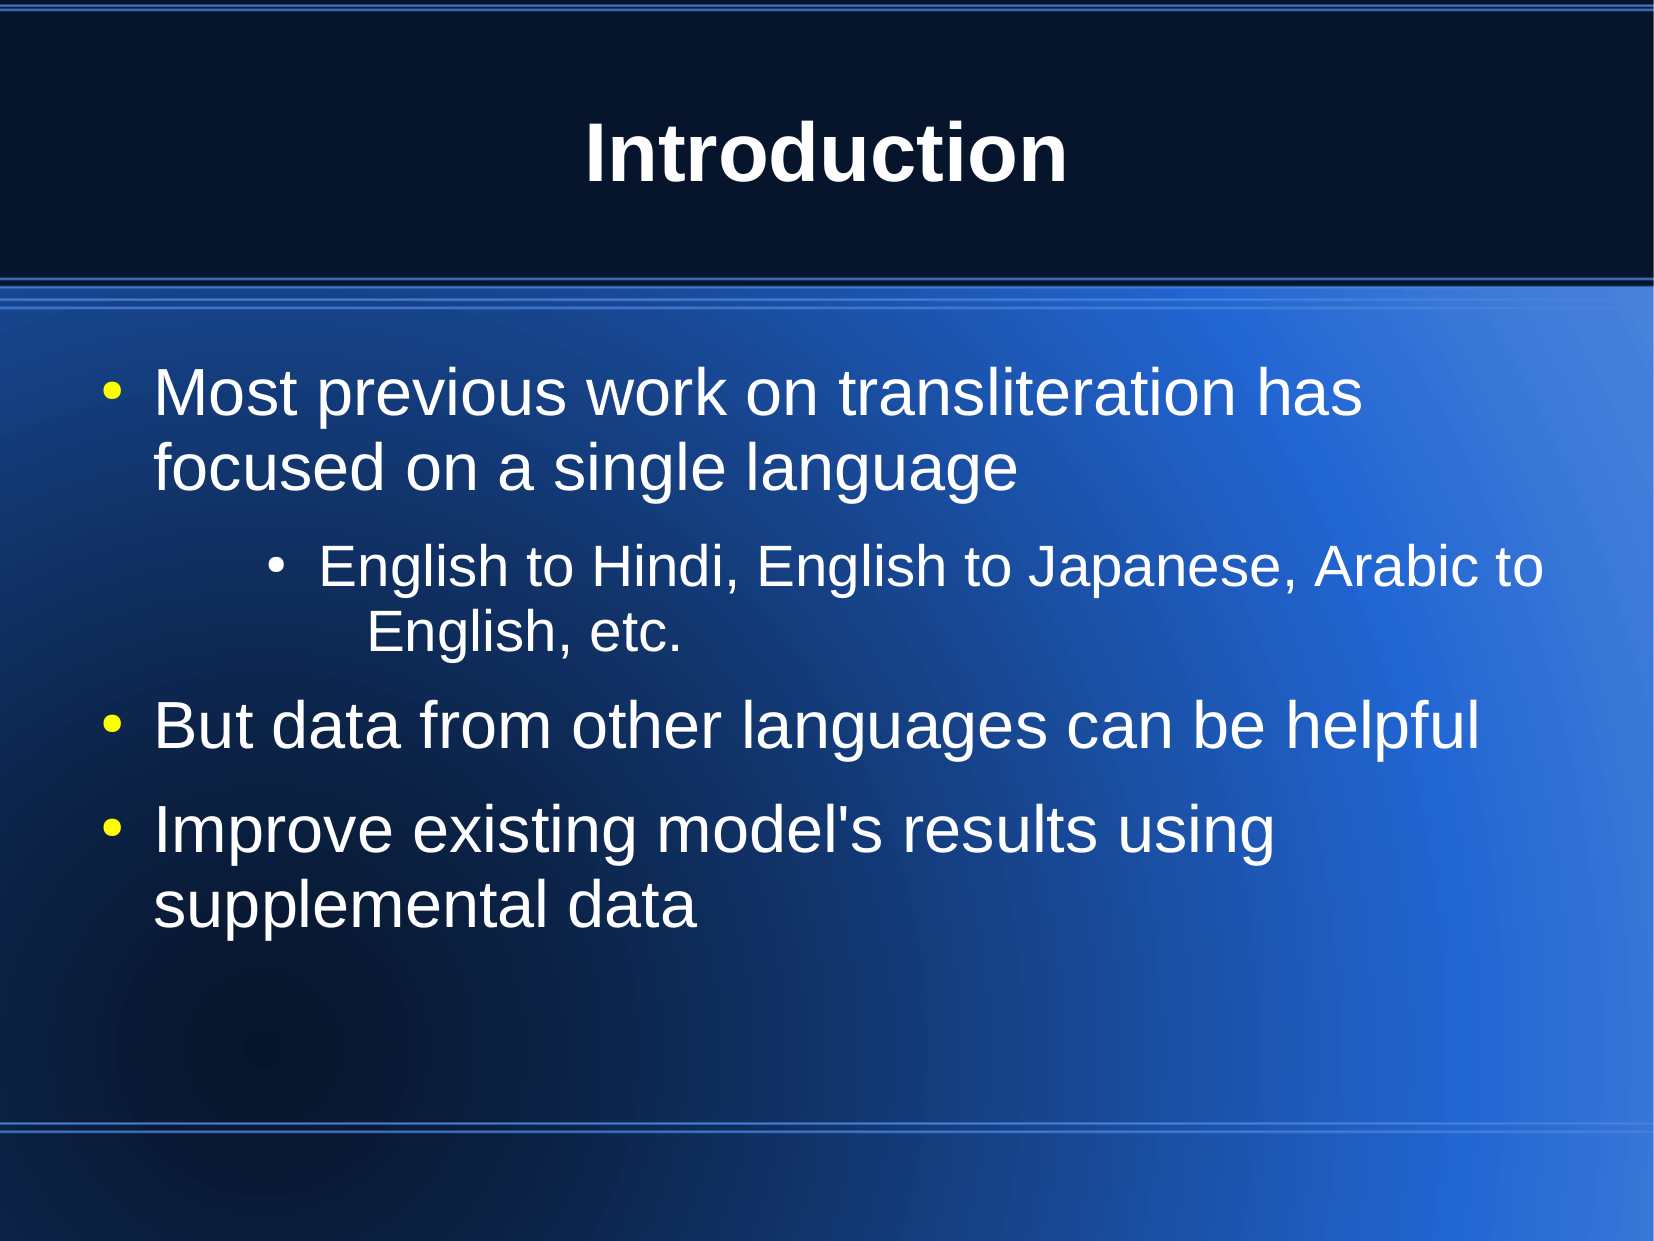

# Introduction
Most previous work on transliteration has focused on a single language
English to Hindi, English to Japanese, Arabic to English, etc.
But data from other languages can be helpful
Improve existing model's results using supplemental data